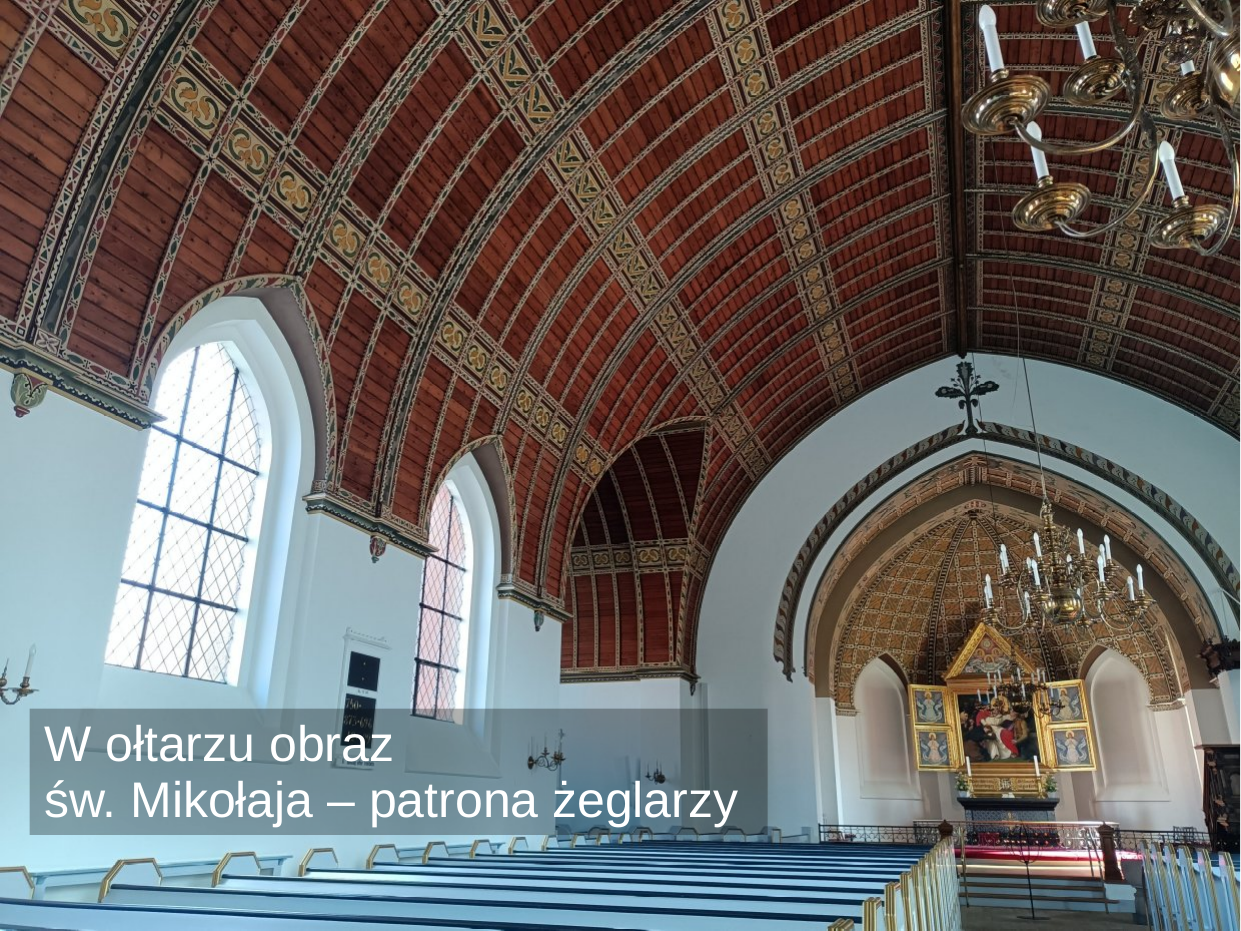

#
W ołtarzu obraz
św. Mikołaja – patrona żeglarzy